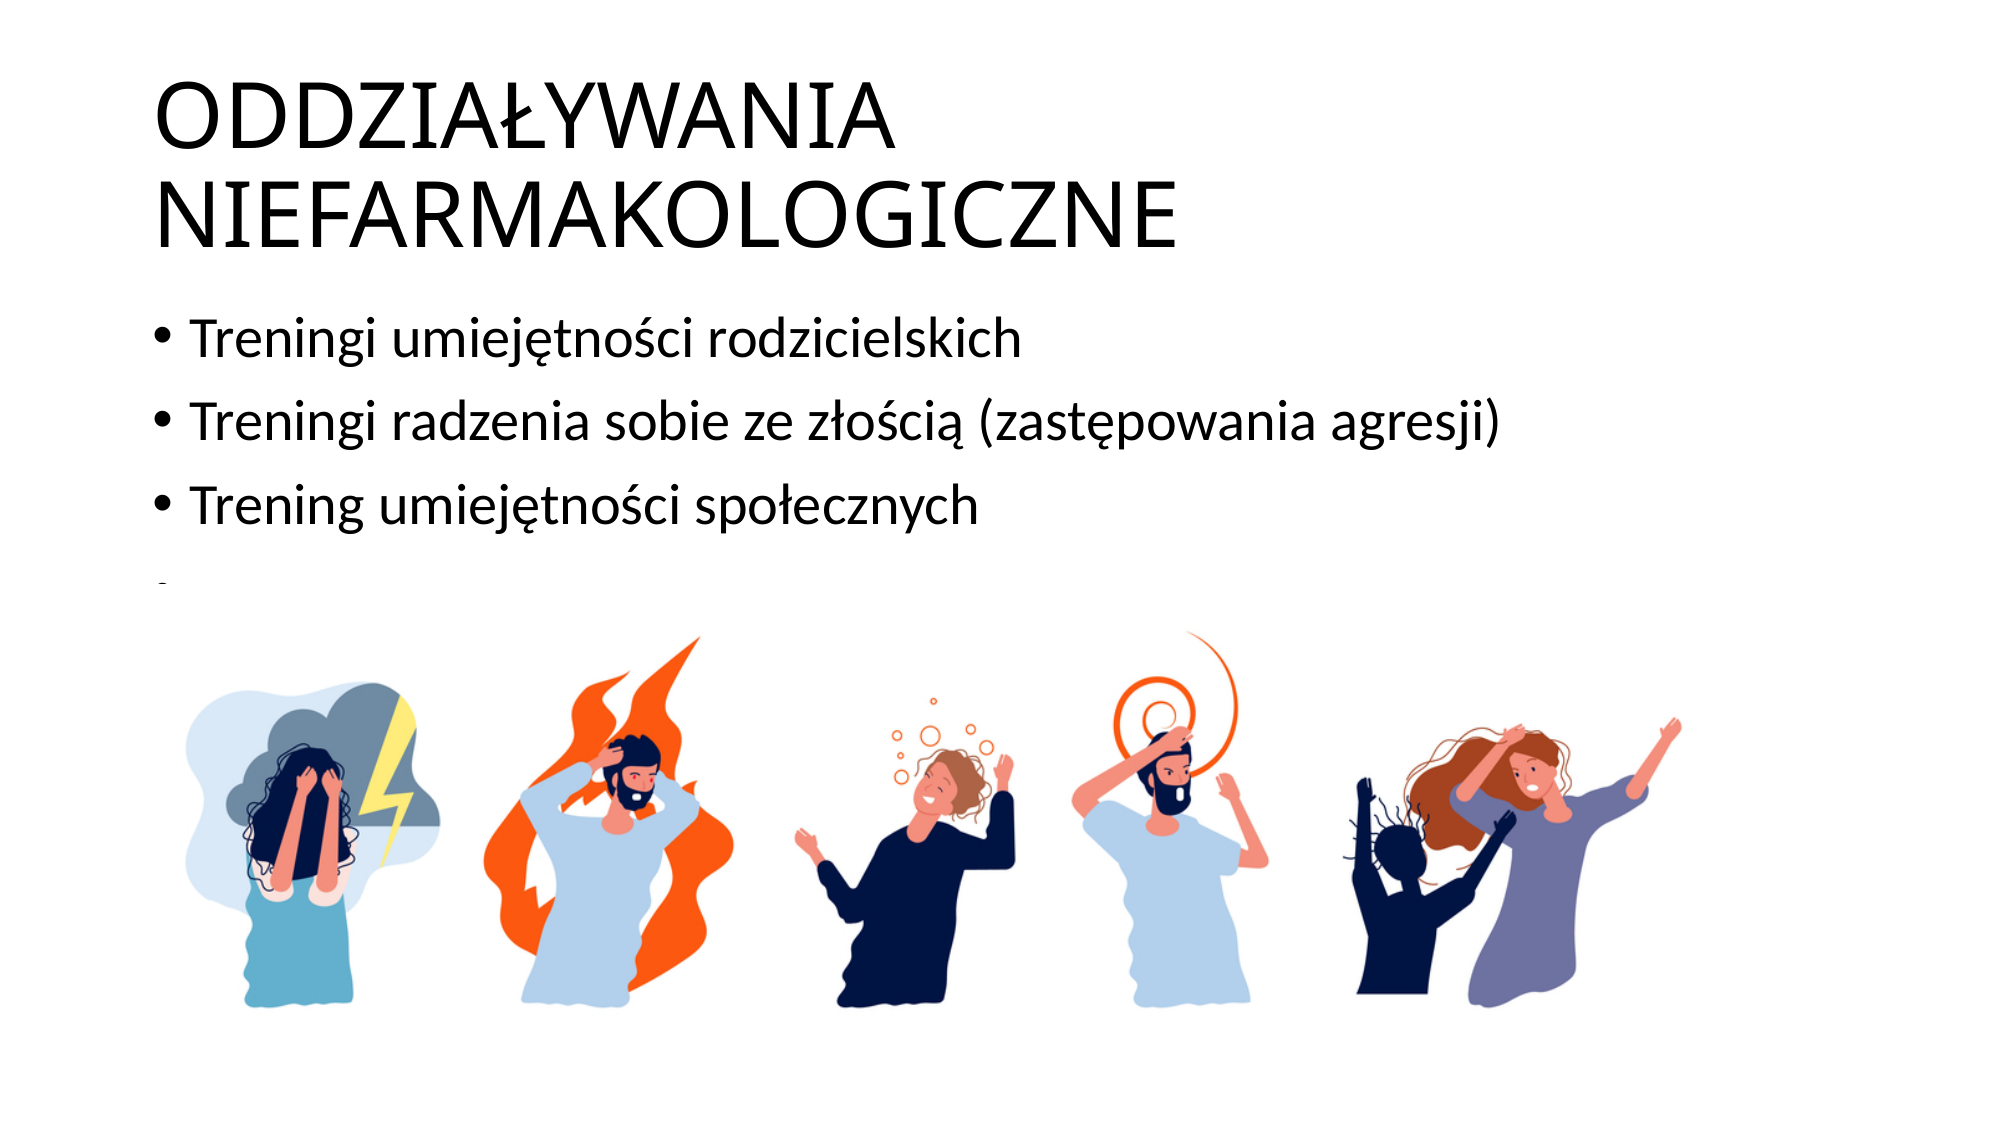

# ODDZIAŁYWANIA NIEFARMAKOLOGICZNE
Treningi umiejętności rodzicielskich
Treningi radzenia sobie ze złością (zastępowania agresji)
Trening umiejętności społecznych